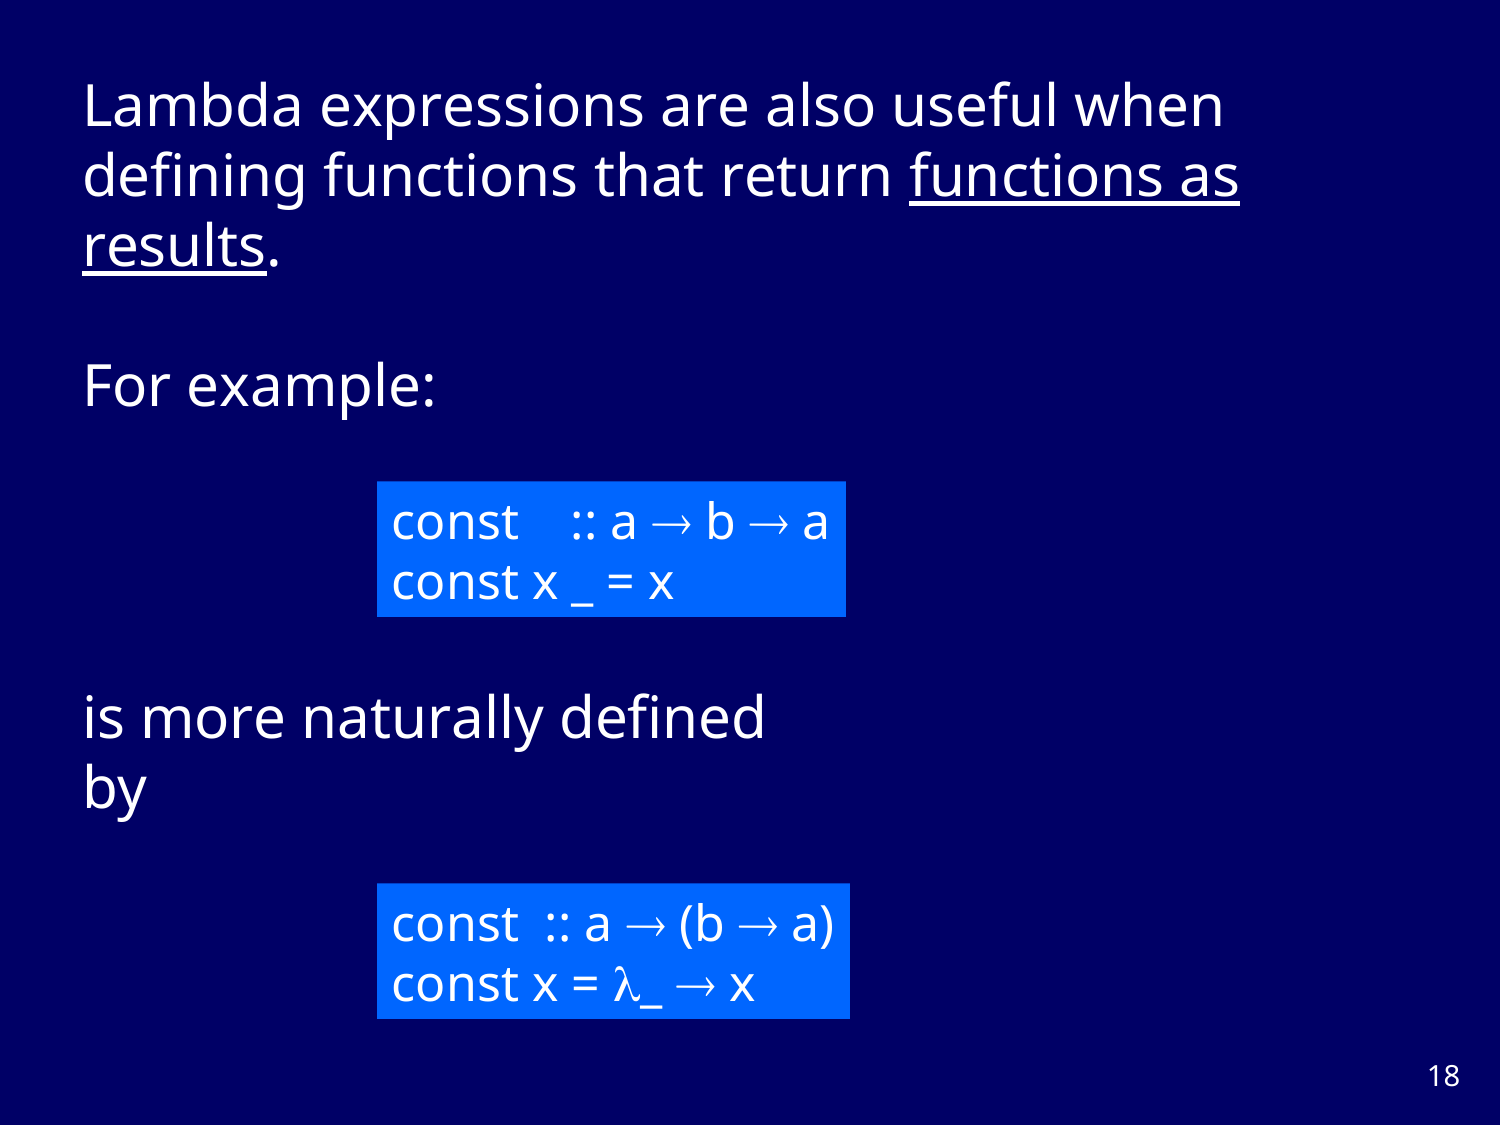

Lambda expressions are also useful when defining functions that return functions as results.
For example:
const :: a  b  a
const x _ = x
is more naturally defined by
const :: a  (b  a)
const x = _  x